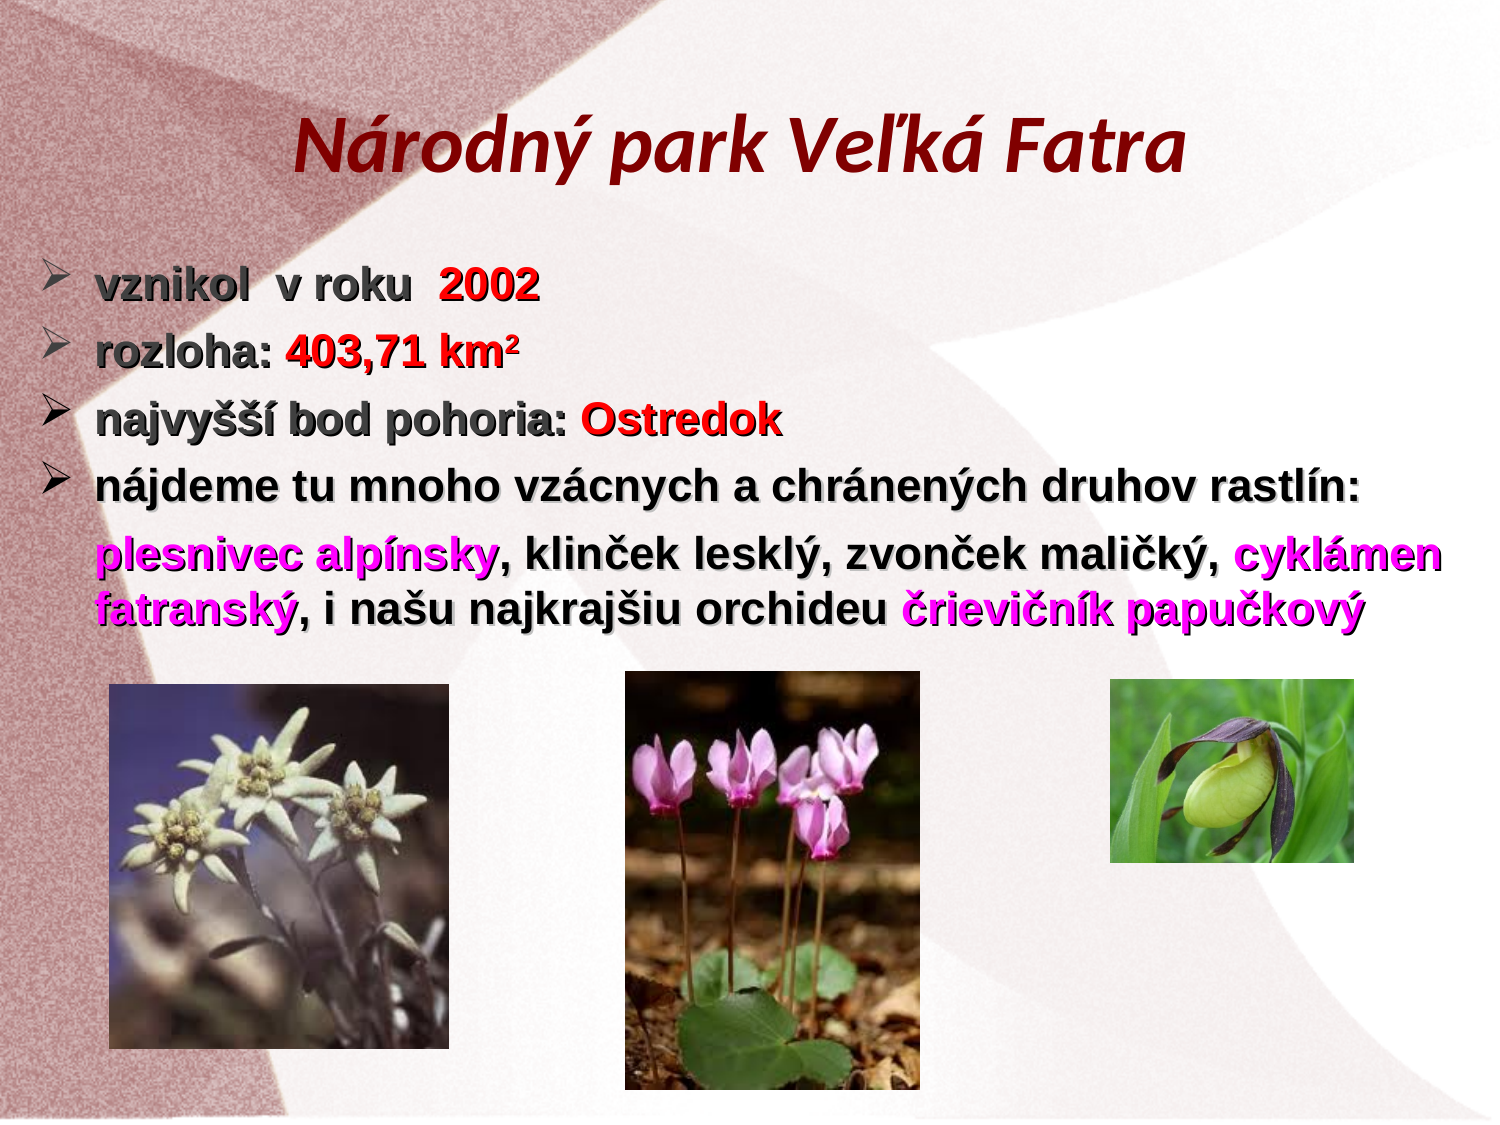

Národný park Veľká Fatra
vznikol  v roku  2002
rozloha: 403,71 km2
najvyšší bod pohoria: Ostredok
nájdeme tu mnoho vzácnych a chránených druhov rastlín:
	plesnivec alpínsky, klinček lesklý, zvonček maličký, cyklámen fatranský, i našu najkrajšiu orchideu črievičník papučkový